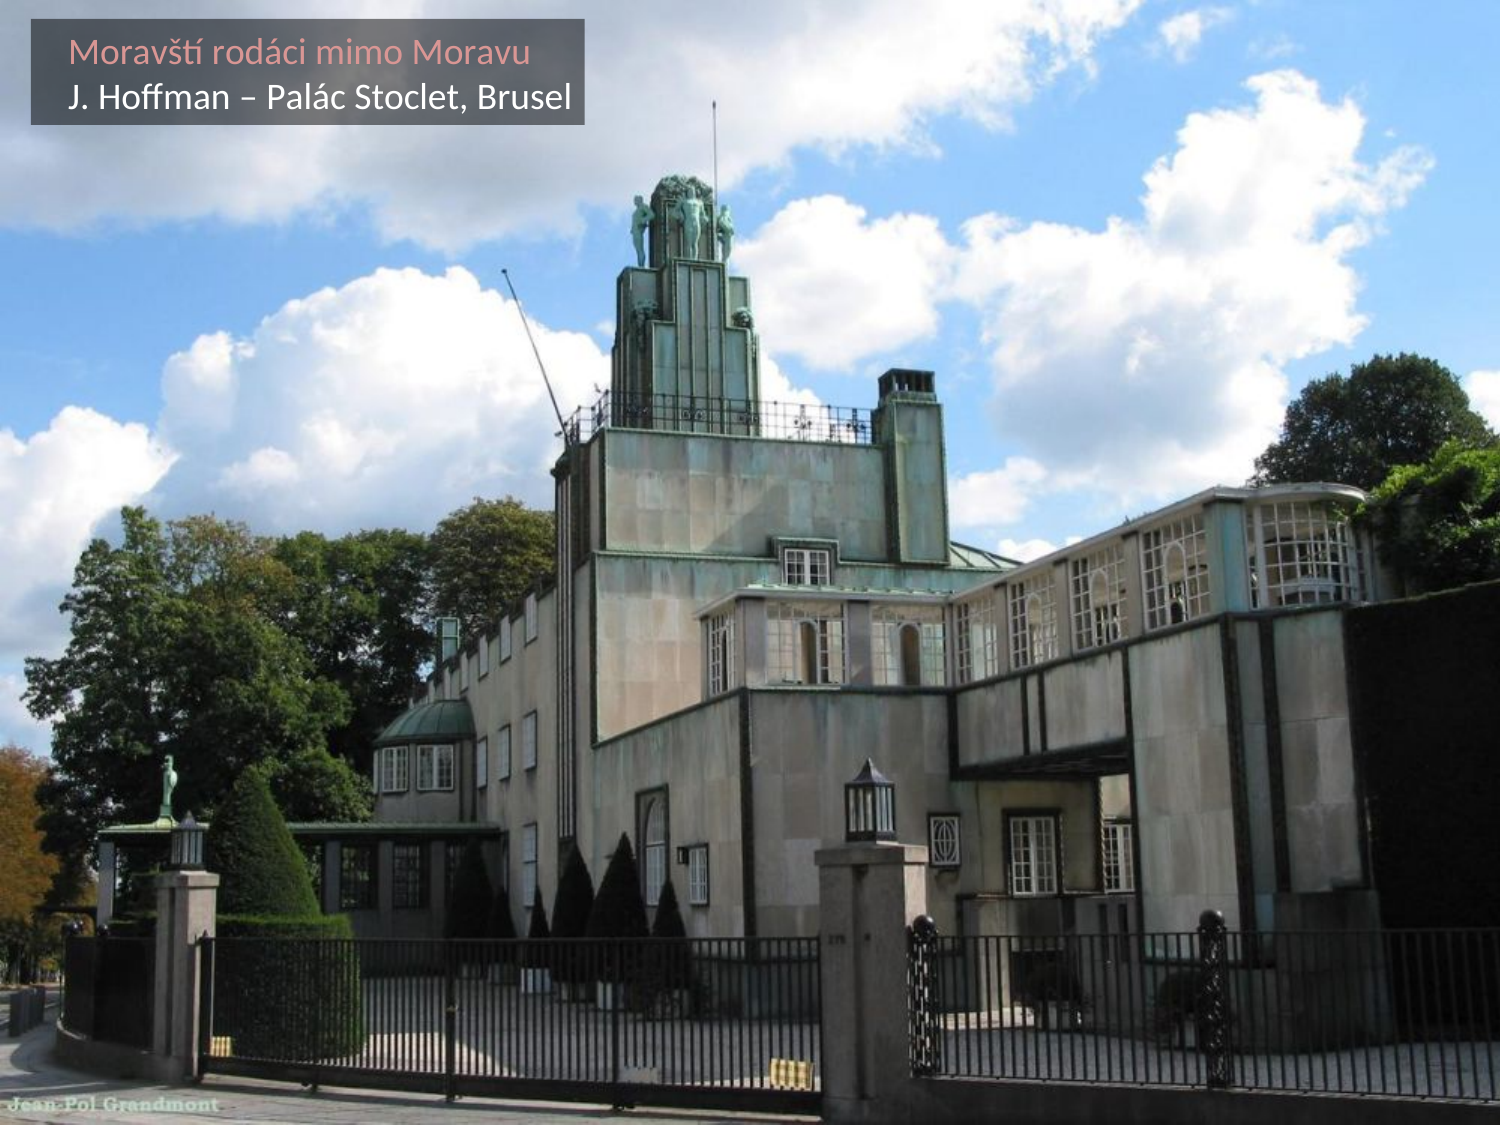

Moravští rodáci mimo Moravu
J. Hoffman – Palác Stoclet, Brusel